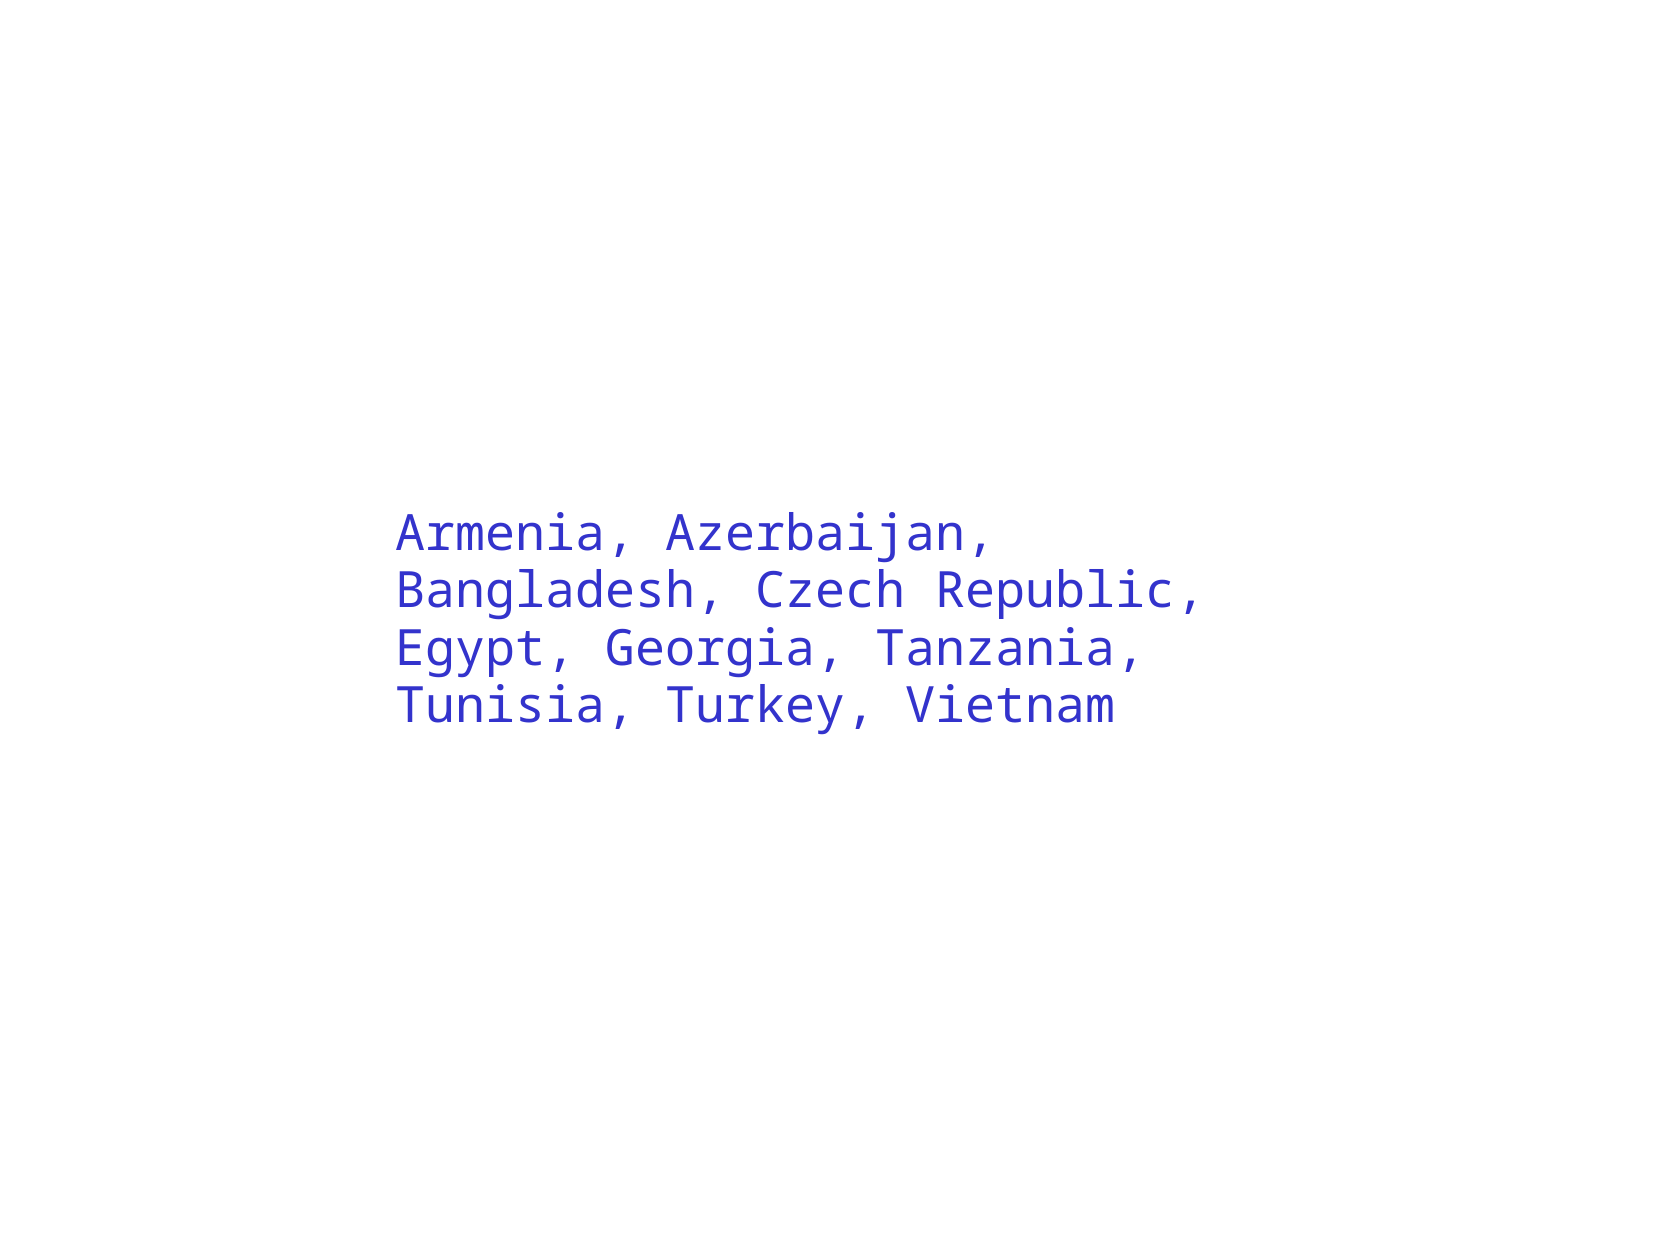

Armenia, Azerbaijan, Bangladesh, Czech Republic, Egypt, Georgia, Tanzania, Tunisia, Turkey, Vietnam